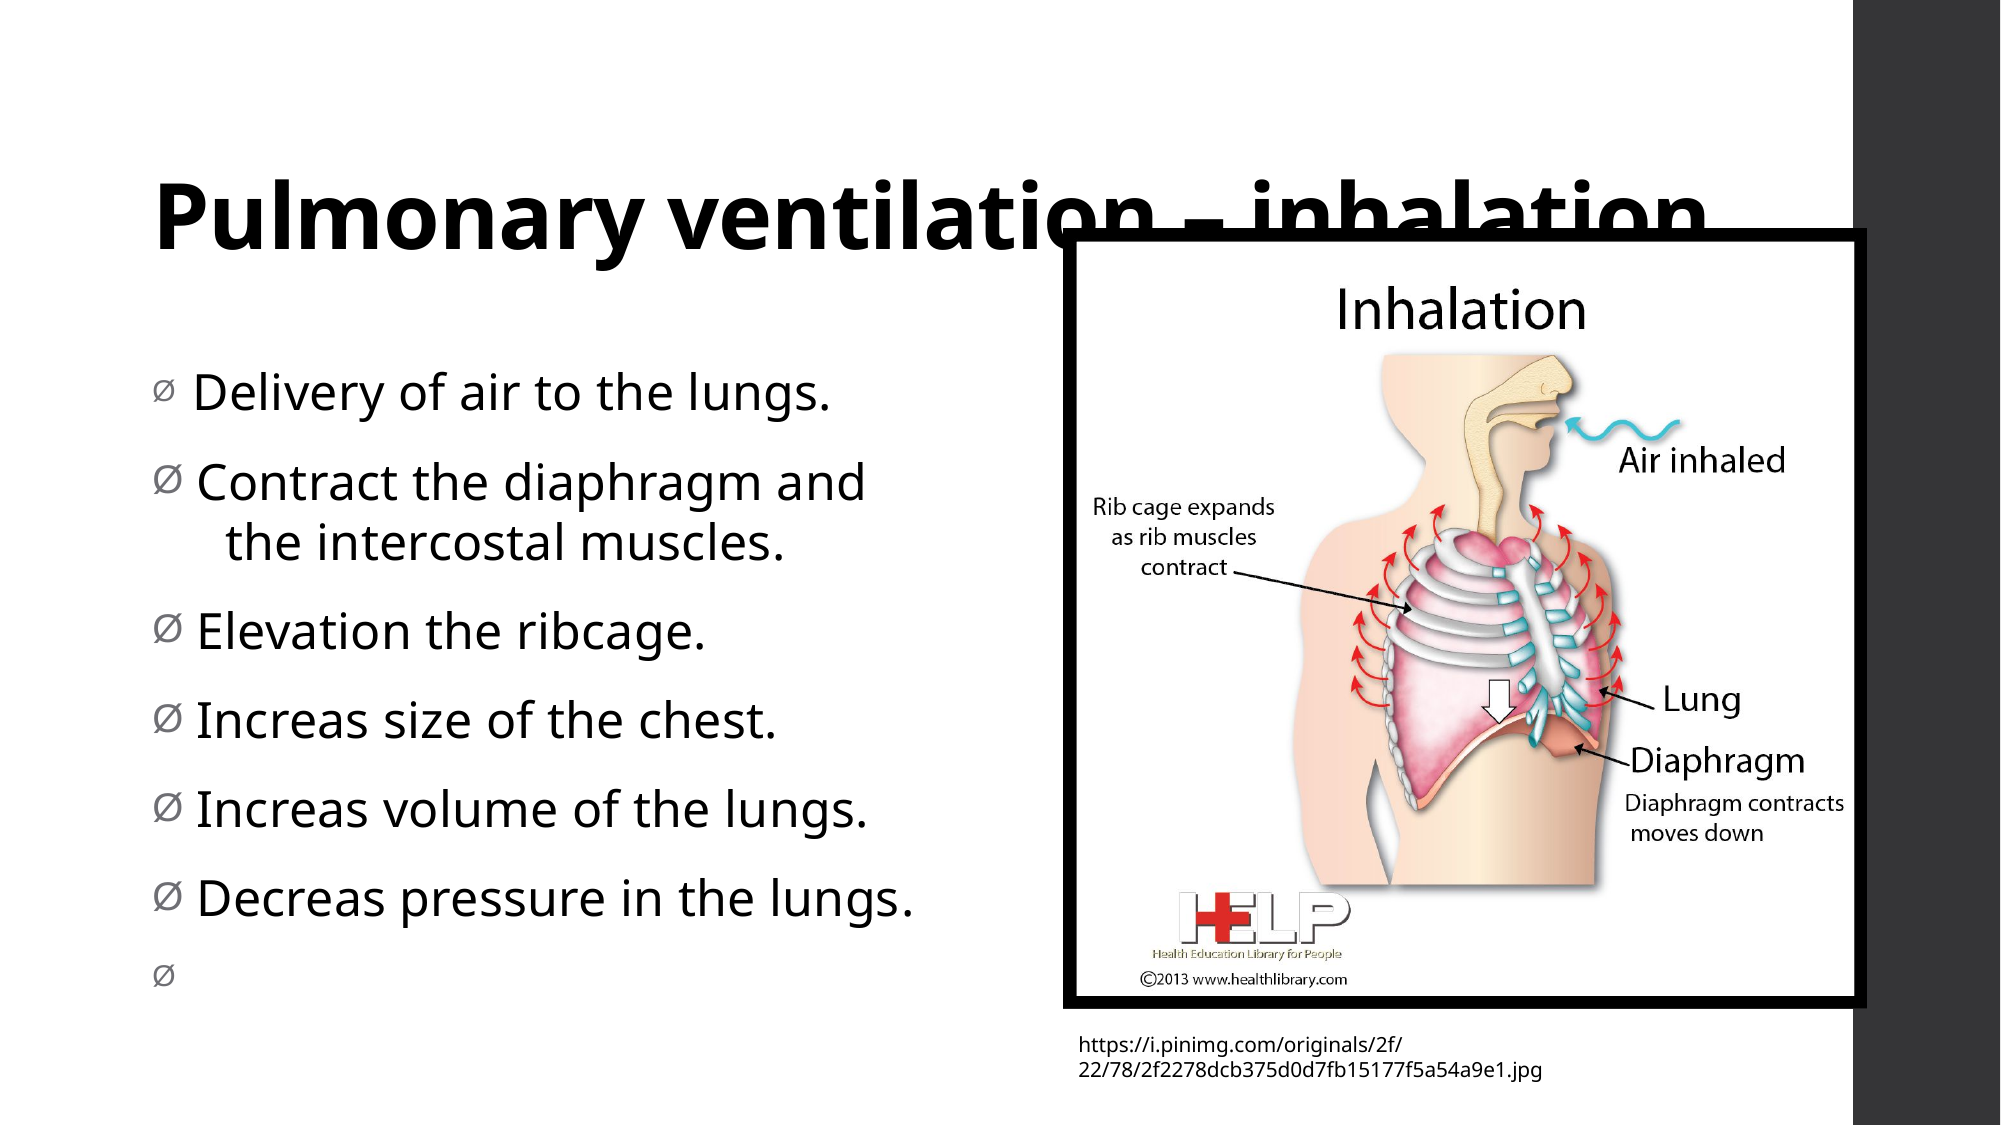

# Pulmonary ventilation – inhalation
 Delivery of air to the lungs.
 Contract the diaphragm and
 the intercostal muscles.
 Elevation the ribcage.
 Increas size of the chest.
 Increas volume of the lungs.
 Decreas pressure in the lungs.
https://i.pinimg.com/originals/2f/22/78/2f2278dcb375d0d7fb15177f5a54a9e1.jpg